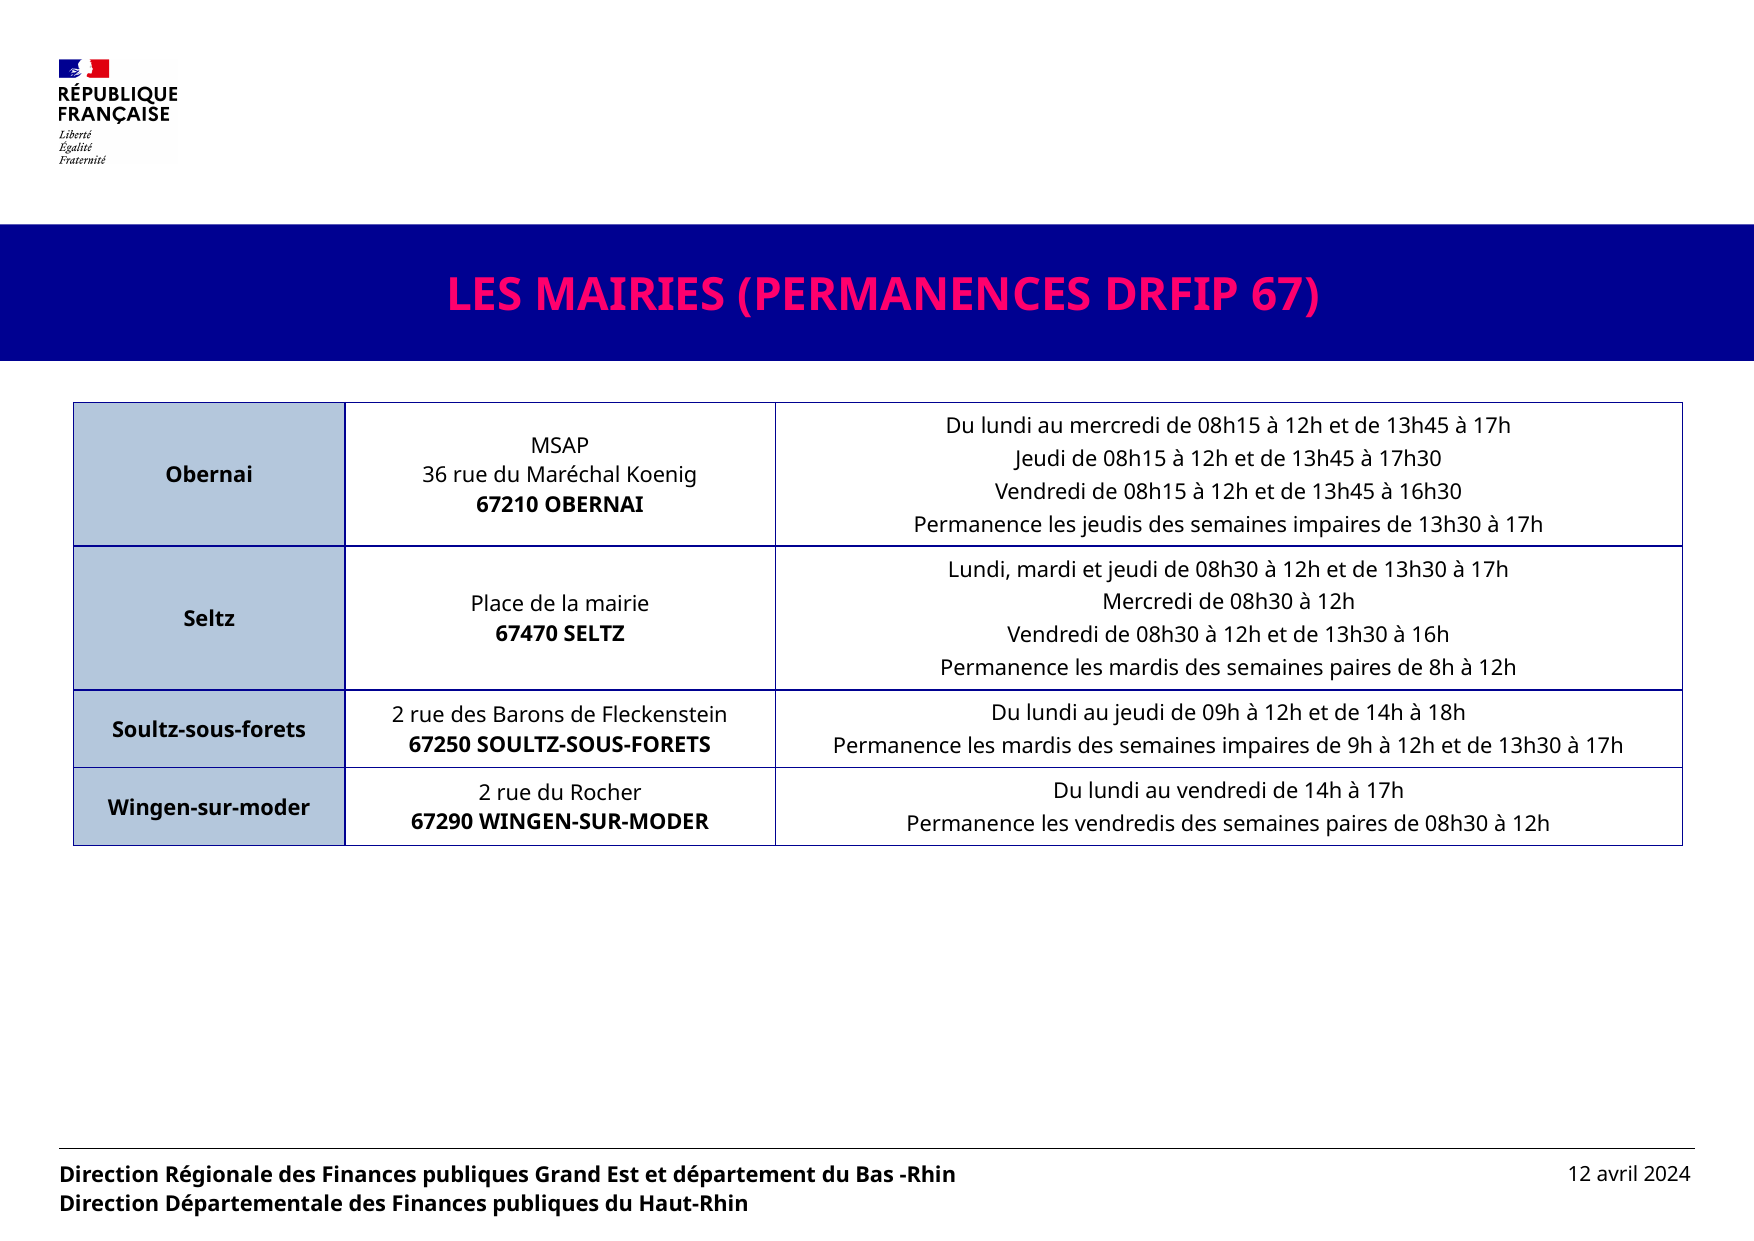

LES MAIRIES (PERMANENCES DRFIP 67)
| Obernai | MSAP 36 rue du Maréchal Koenig 67210 OBERNAI | Du lundi au mercredi de 08h15 à 12h et de 13h45 à 17h Jeudi de 08h15 à 12h et de 13h45 à 17h30 Vendredi de 08h15 à 12h et de 13h45 à 16h30 Permanence les jeudis des semaines impaires de 13h30 à 17h |
| --- | --- | --- |
| Seltz | Place de la mairie 67470 SELTZ | Lundi, mardi et jeudi de 08h30 à 12h et de 13h30 à 17h Mercredi de 08h30 à 12h Vendredi de 08h30 à 12h et de 13h30 à 16h Permanence les mardis des semaines paires de 8h à 12h |
| Soultz-sous-forets | 2 rue des Barons de Fleckenstein 67250 SOULTZ-SOUS-FORETS | Du lundi au jeudi de 09h à 12h et de 14h à 18h Permanence les mardis des semaines impaires de 9h à 12h et de 13h30 à 17h |
| Wingen-sur-moder | 2 rue du Rocher 67290 WINGEN-SUR-MODER | Du lundi au vendredi de 14h à 17h Permanence les vendredis des semaines paires de 08h30 à 12h |